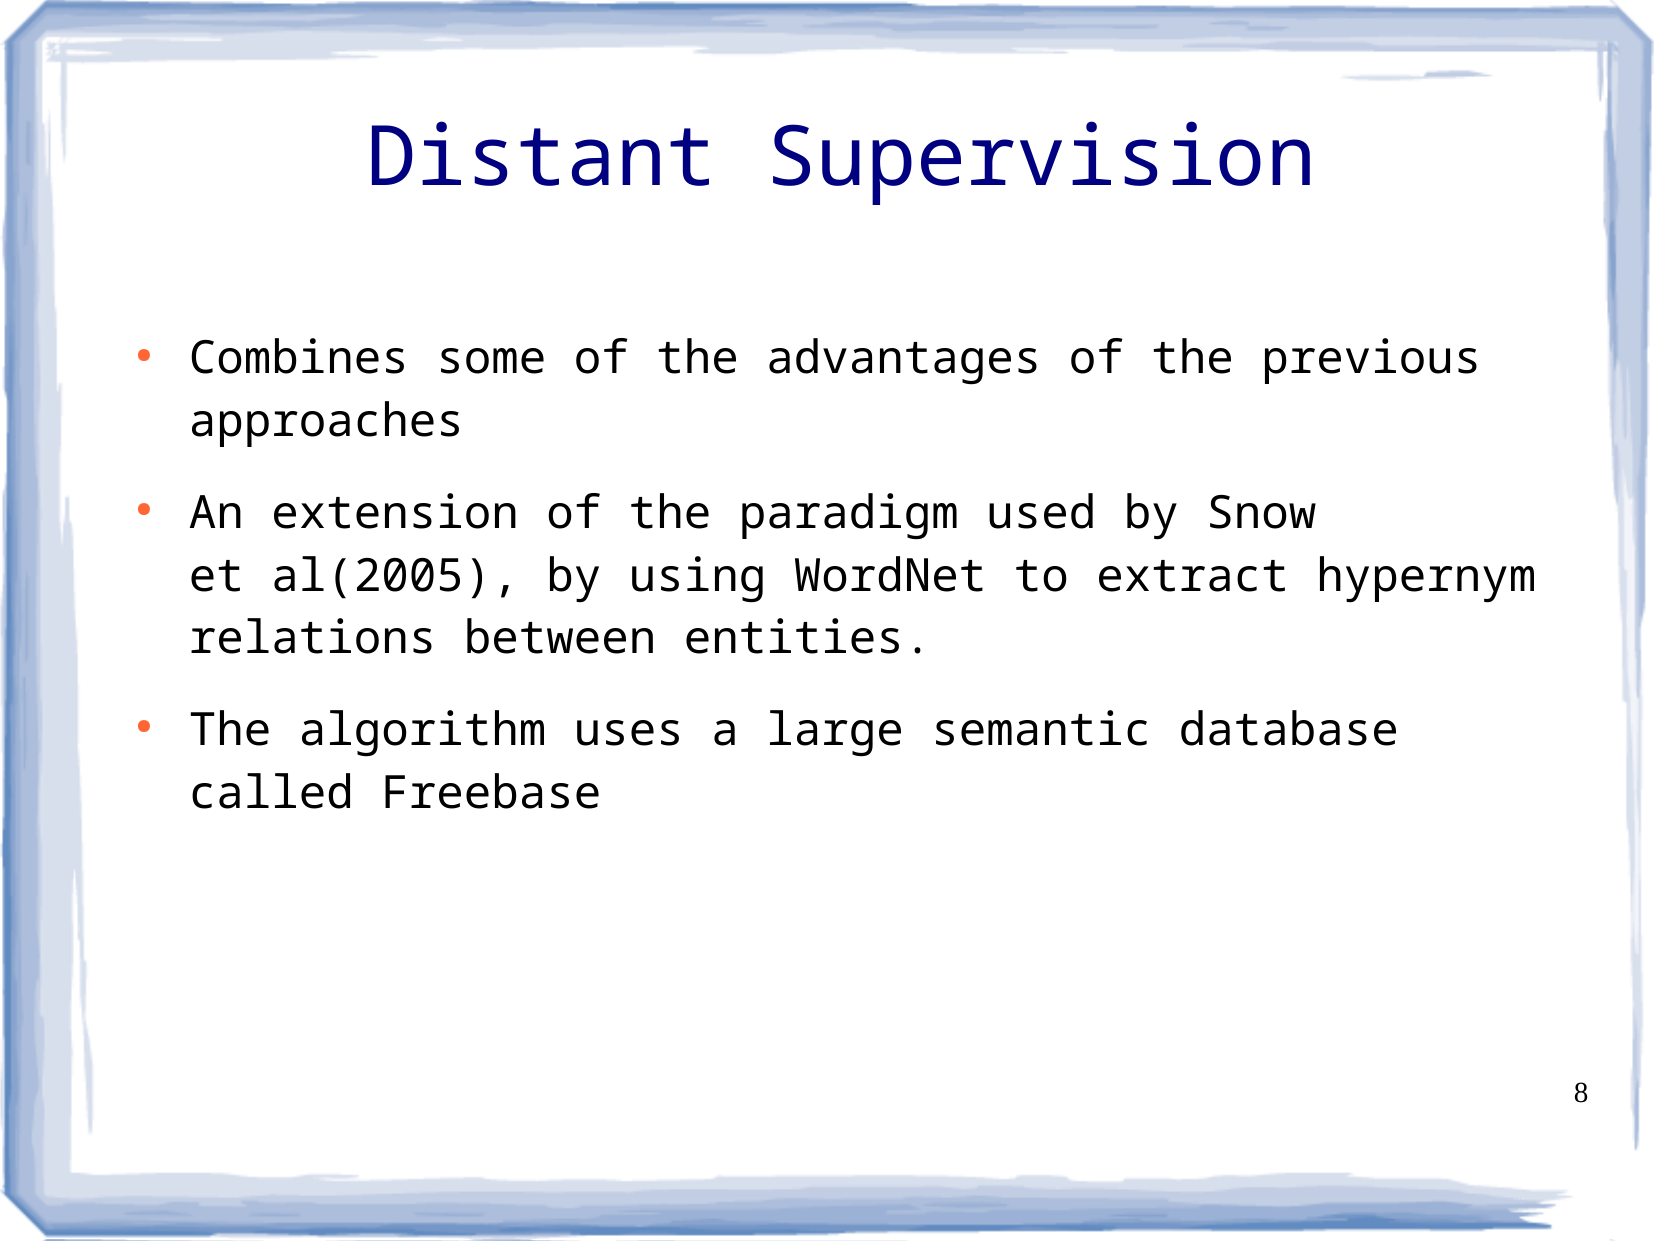

Distant Supervision
# Combines some of the advantages of the previous approaches
An extension of the paradigm used by Snow
et al(2005), by using WordNet to extract hypernym relations between entities.
The algorithm uses a large semantic database called Freebase
8